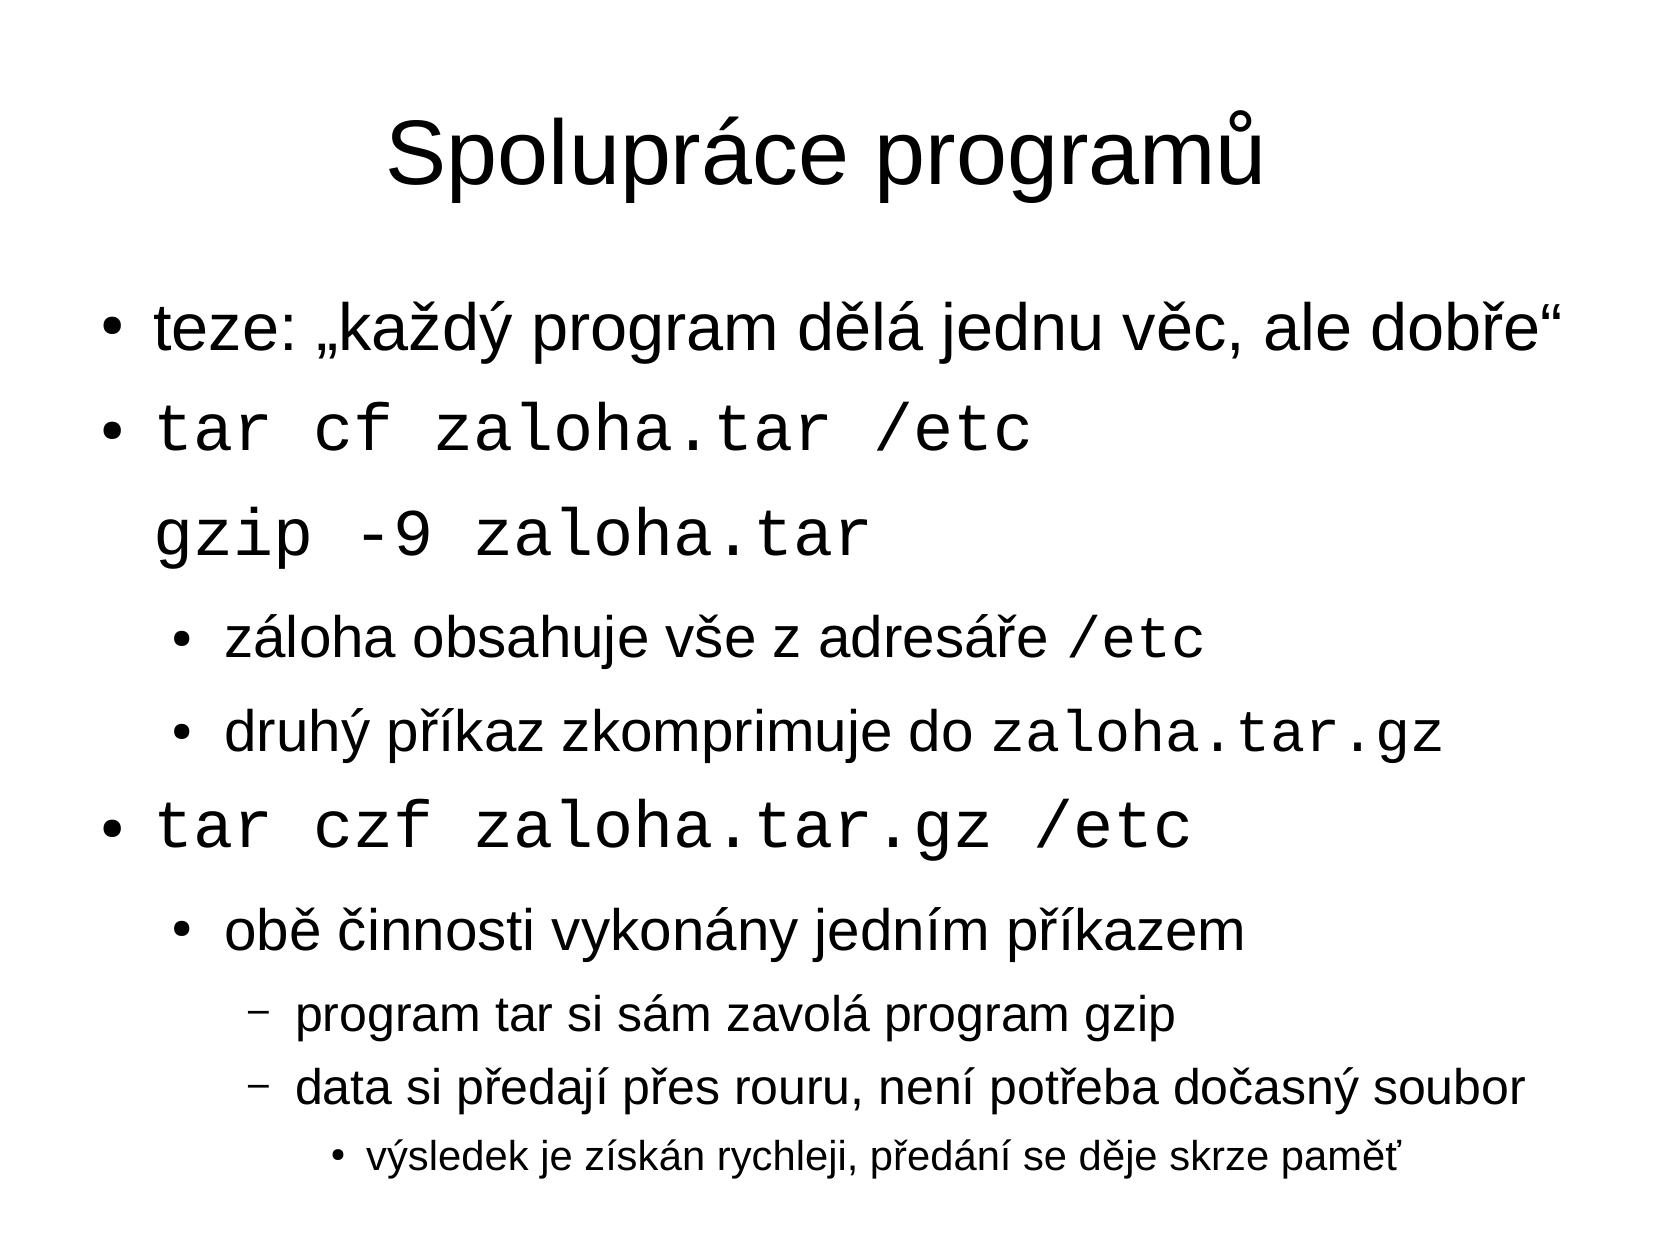

# Spolupráce programů
teze: „každý program dělá jednu věc, ale dobře“
tar cf zaloha.tar /etc
gzip -9 zaloha.tar
záloha obsahuje vše z adresáře /etc
druhý příkaz zkomprimuje do zaloha.tar.gz
tar czf zaloha.tar.gz /etc
obě činnosti vykonány jedním příkazem
program tar si sám zavolá program gzip
data si předají přes rouru, není potřeba dočasný soubor
výsledek je získán rychleji, předání se děje skrze paměť